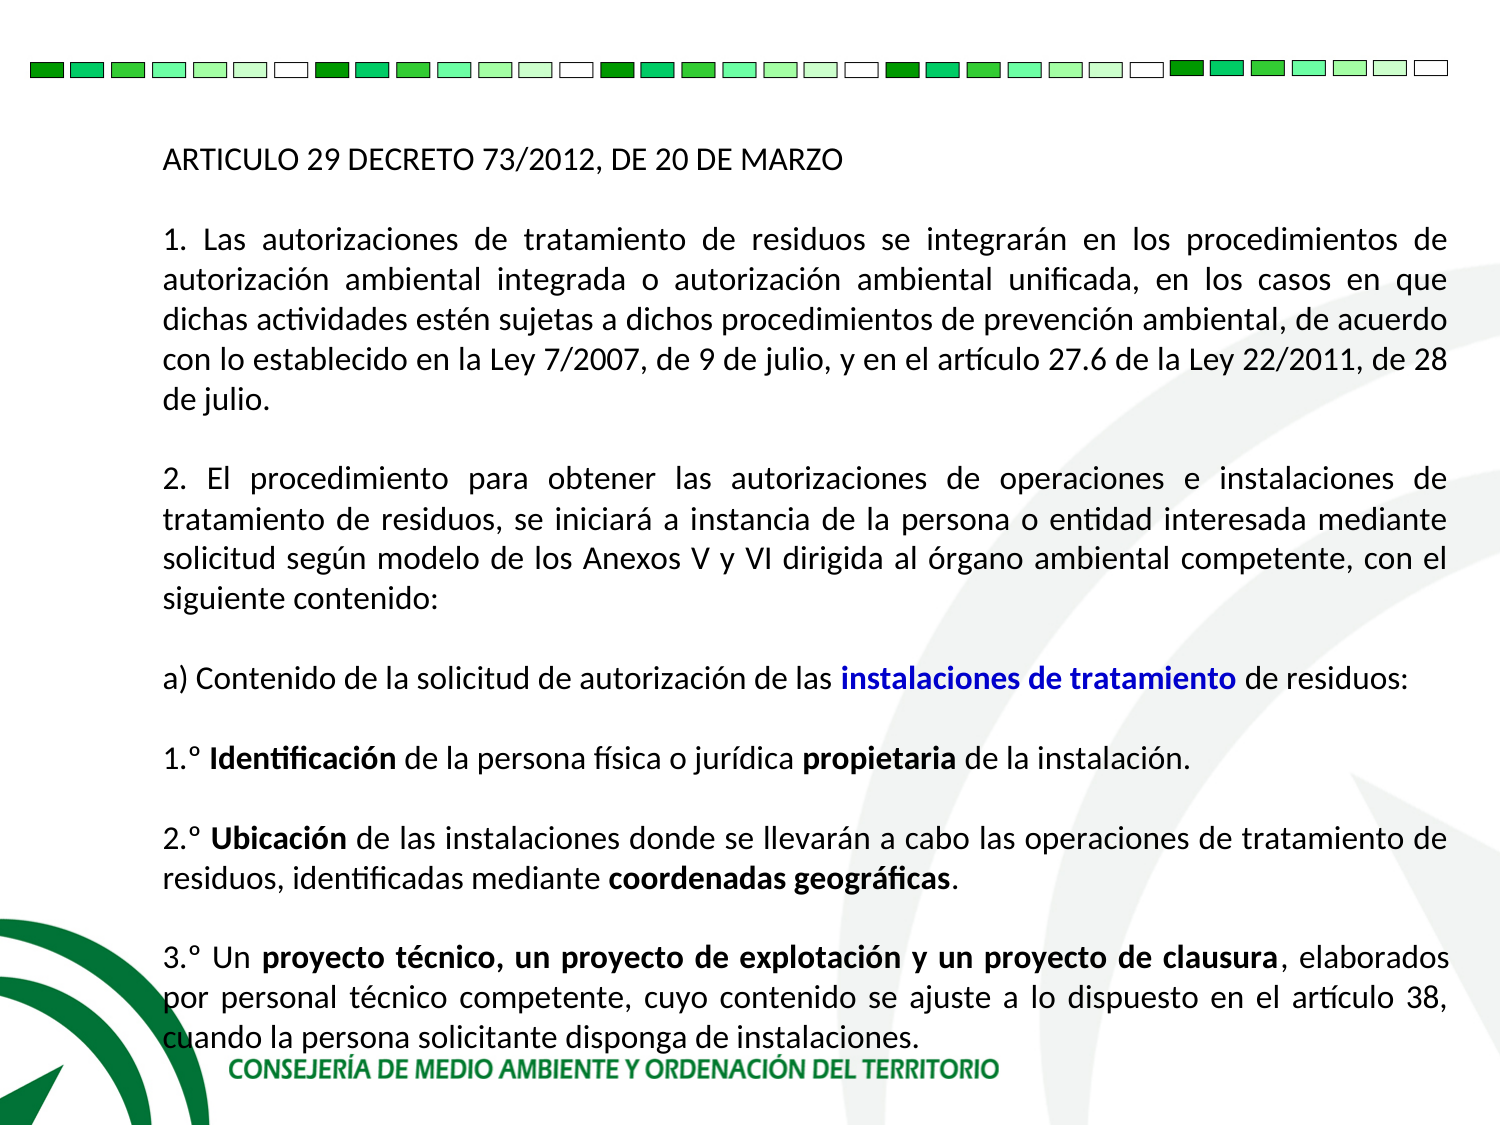

ARTICULO 29 DECRETO 73/2012, DE 20 DE MARZO
1. Las autorizaciones de tratamiento de residuos se integrarán en los procedimientos de autorización ambiental integrada o autorización ambiental unificada, en los casos en que dichas actividades estén sujetas a dichos procedimientos de prevención ambiental, de acuerdo con lo establecido en la Ley 7/2007, de 9 de julio, y en el artículo 27.6 de la Ley 22/2011, de 28 de julio.
2. El procedimiento para obtener las autorizaciones de operaciones e instalaciones de tratamiento de residuos, se iniciará a instancia de la persona o entidad interesada mediante solicitud según modelo de los Anexos V y VI dirigida al órgano ambiental competente, con el siguiente contenido:
a) Contenido de la solicitud de autorización de las instalaciones de tratamiento de residuos:
1.º Identificación de la persona física o jurídica propietaria de la instalación.
2.º Ubicación de las instalaciones donde se llevarán a cabo las operaciones de tratamiento de residuos, identificadas mediante coordenadas geográficas.
3.º Un proyecto técnico, un proyecto de explotación y un proyecto de clausura, elaborados por personal técnico competente, cuyo contenido se ajuste a lo dispuesto en el artículo 38, cuando la persona solicitante disponga de instalaciones.